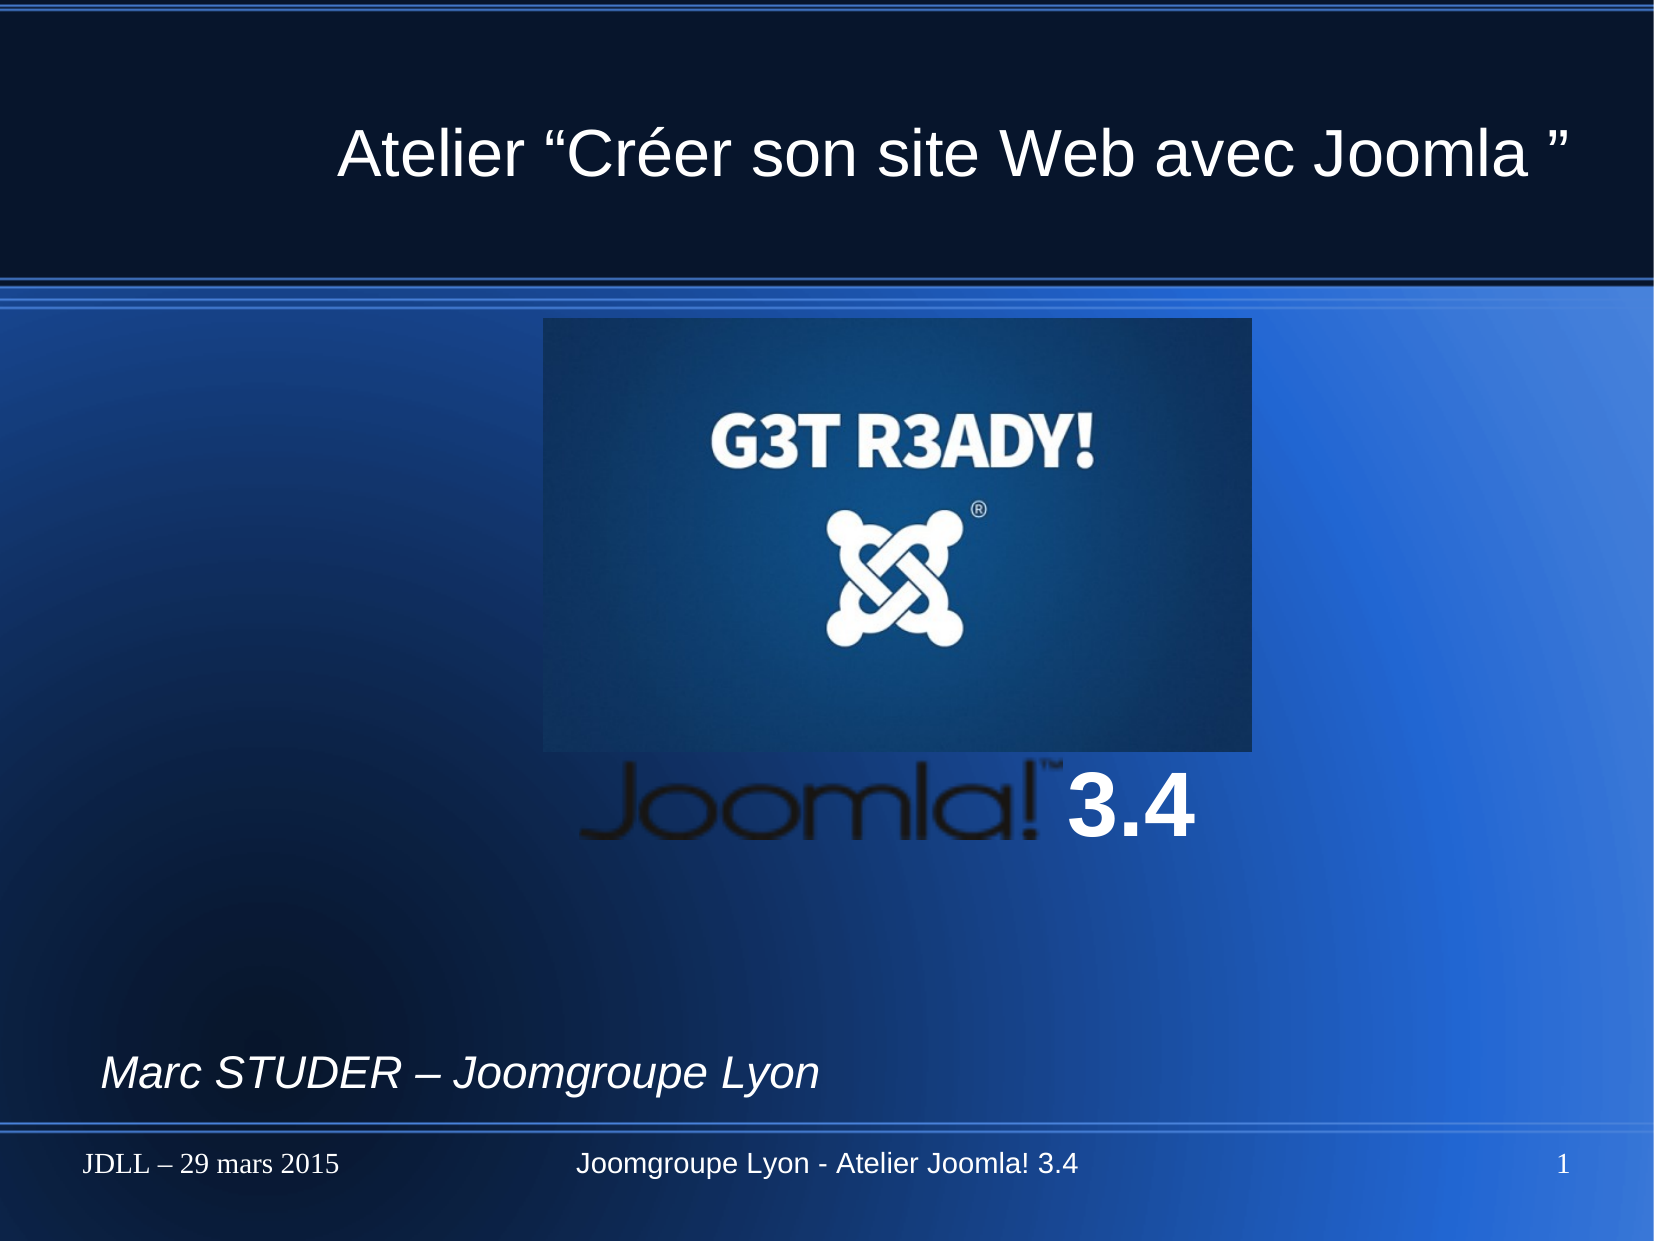

# Atelier “Créer son site Web avec Joomla ”
 3.4
Marc STUDER – Joomgroupe Lyon
29/03/2015
Joomgroupe Lyon - Atelier Joomla! 3.4
1